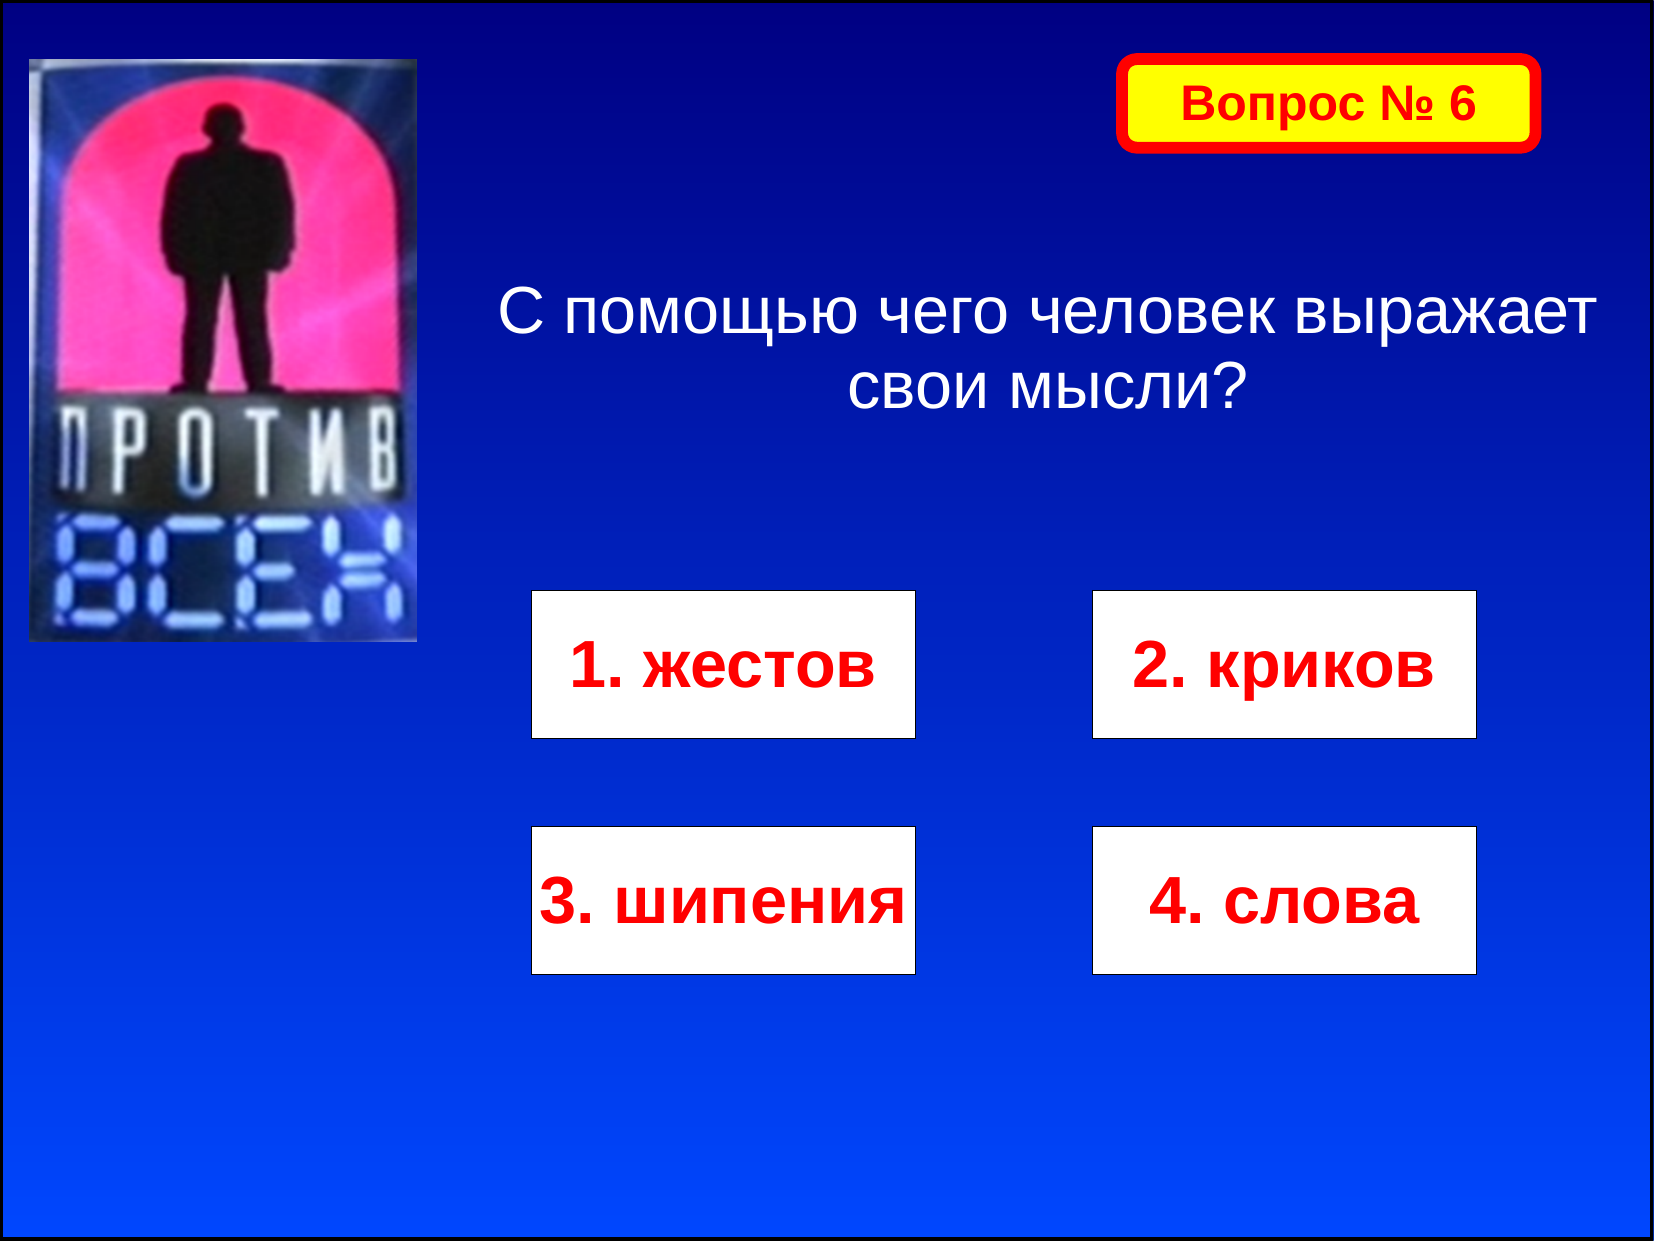

Вопрос № 6
С помощью чего человек выражает свои мысли?
1. жестов
2. криков
3. шипения
4. слова